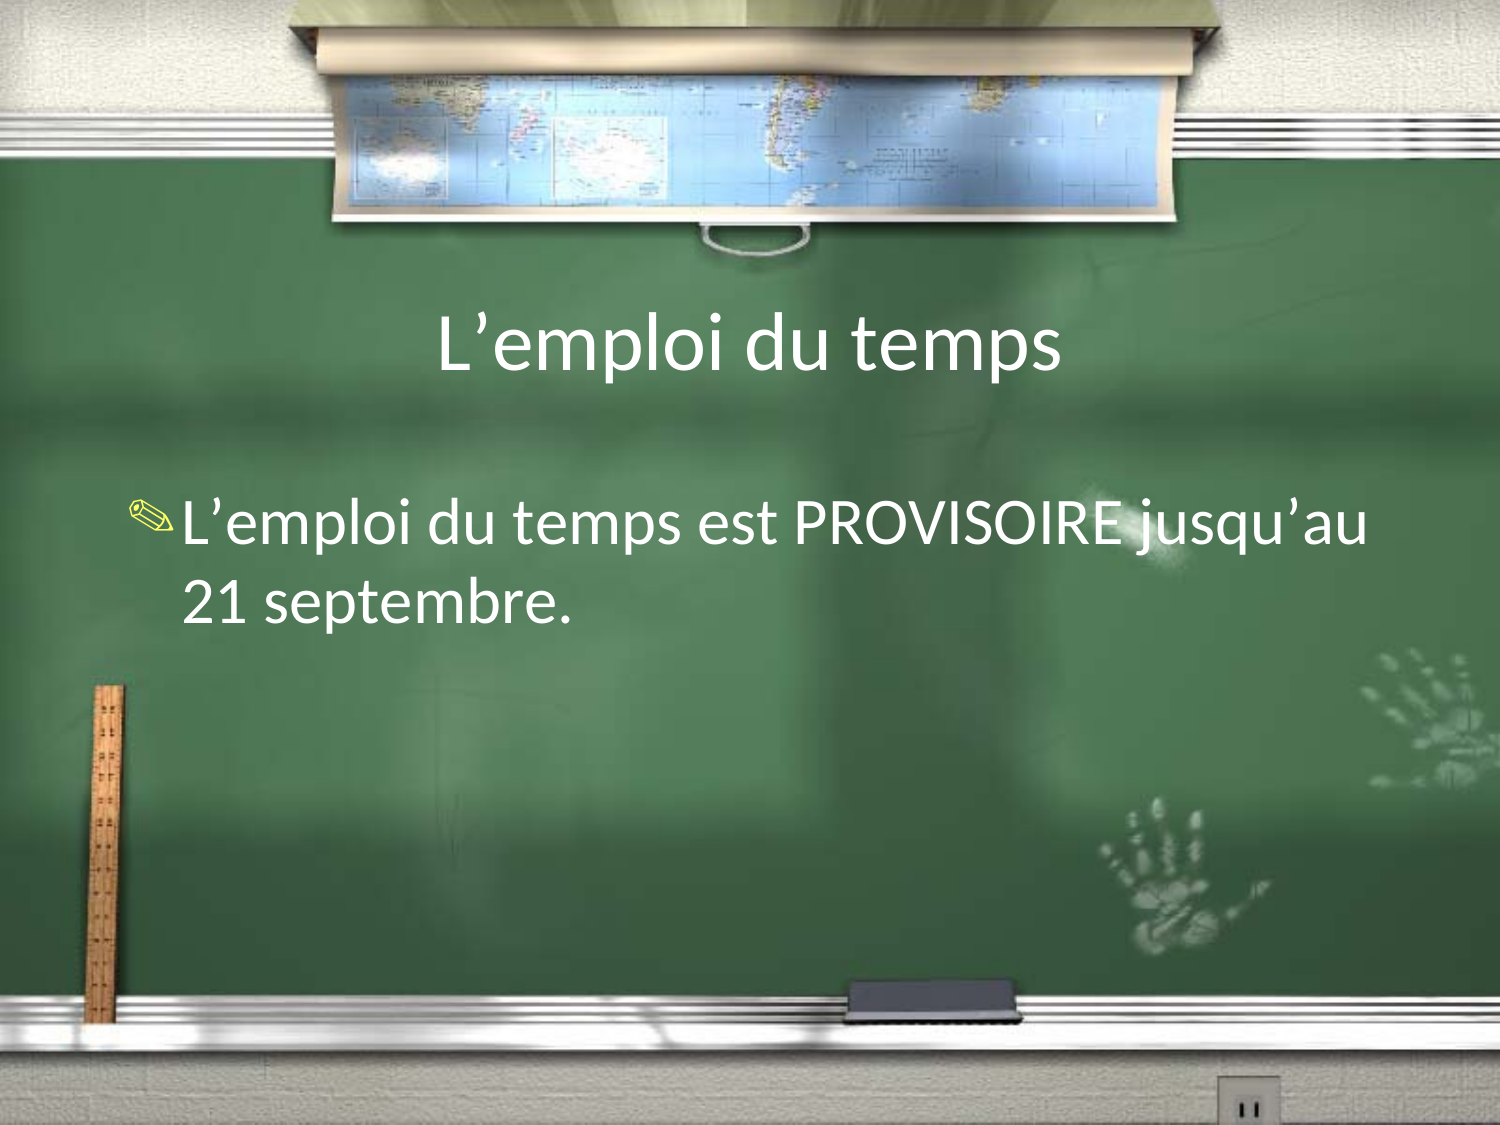

L’emploi du temps
L’emploi du temps est PROVISOIRE jusqu’au 21 septembre.